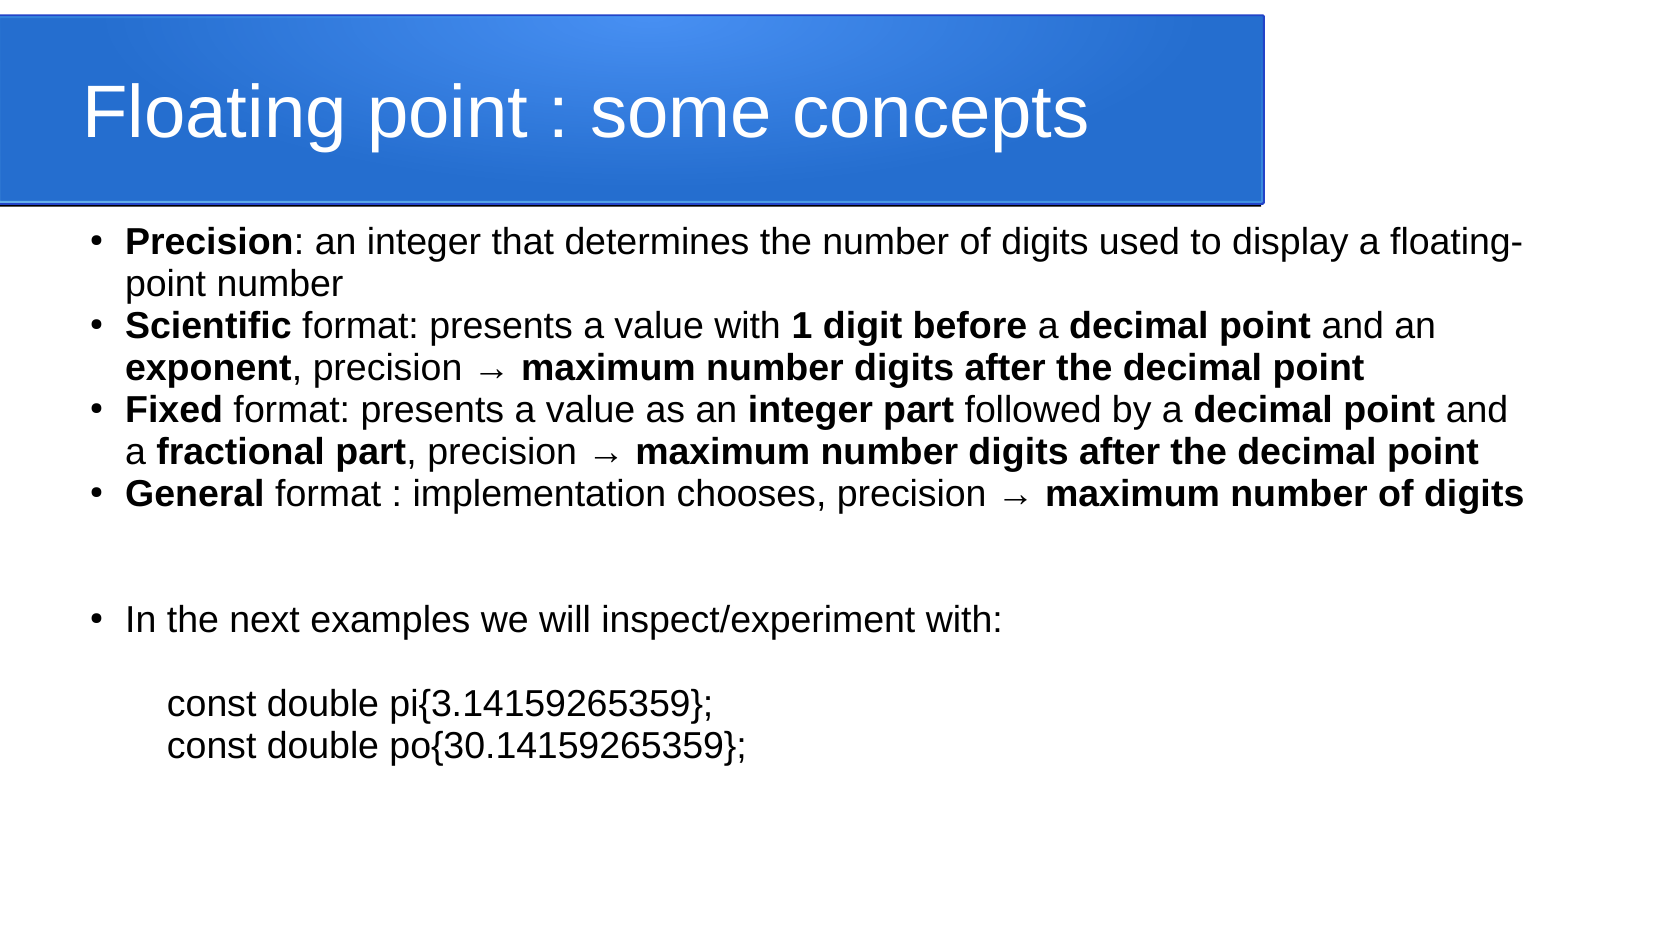

# Floating point : some concepts
Precision: an integer that determines the number of digits used to display a floating-point number
Scientific format: presents a value with 1 digit before a decimal point and an exponent, precision → maximum number digits after the decimal point
Fixed format: presents a value as an integer part followed by a decimal point and a fractional part, precision → maximum number digits after the decimal point
General format : implementation chooses, precision → maximum number of digits
In the next examples we will inspect/experiment with:
 const double pi{3.14159265359};
 const double po{30.14159265359};